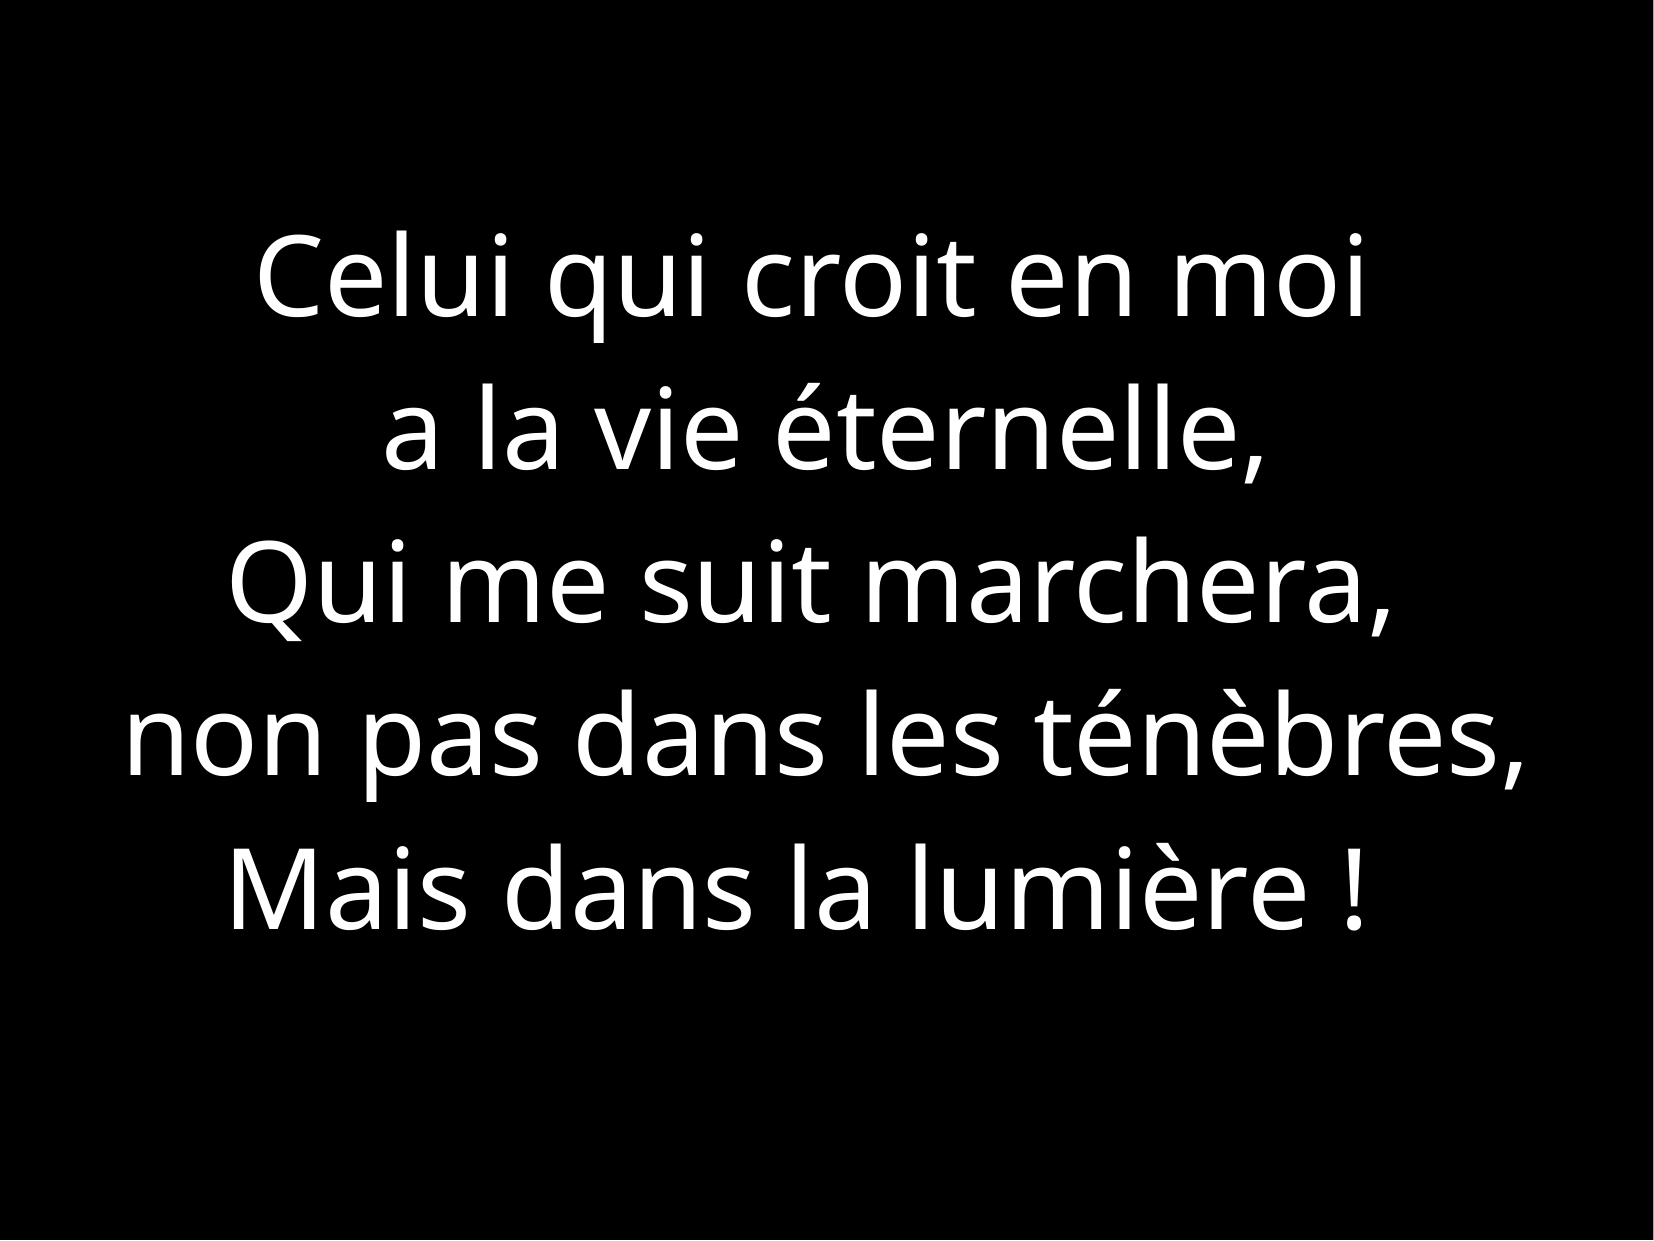

# Celui qui croit en moi
a la vie éternelle,
Qui me suit marchera,
non pas dans les ténèbres,
Mais dans la lumière !